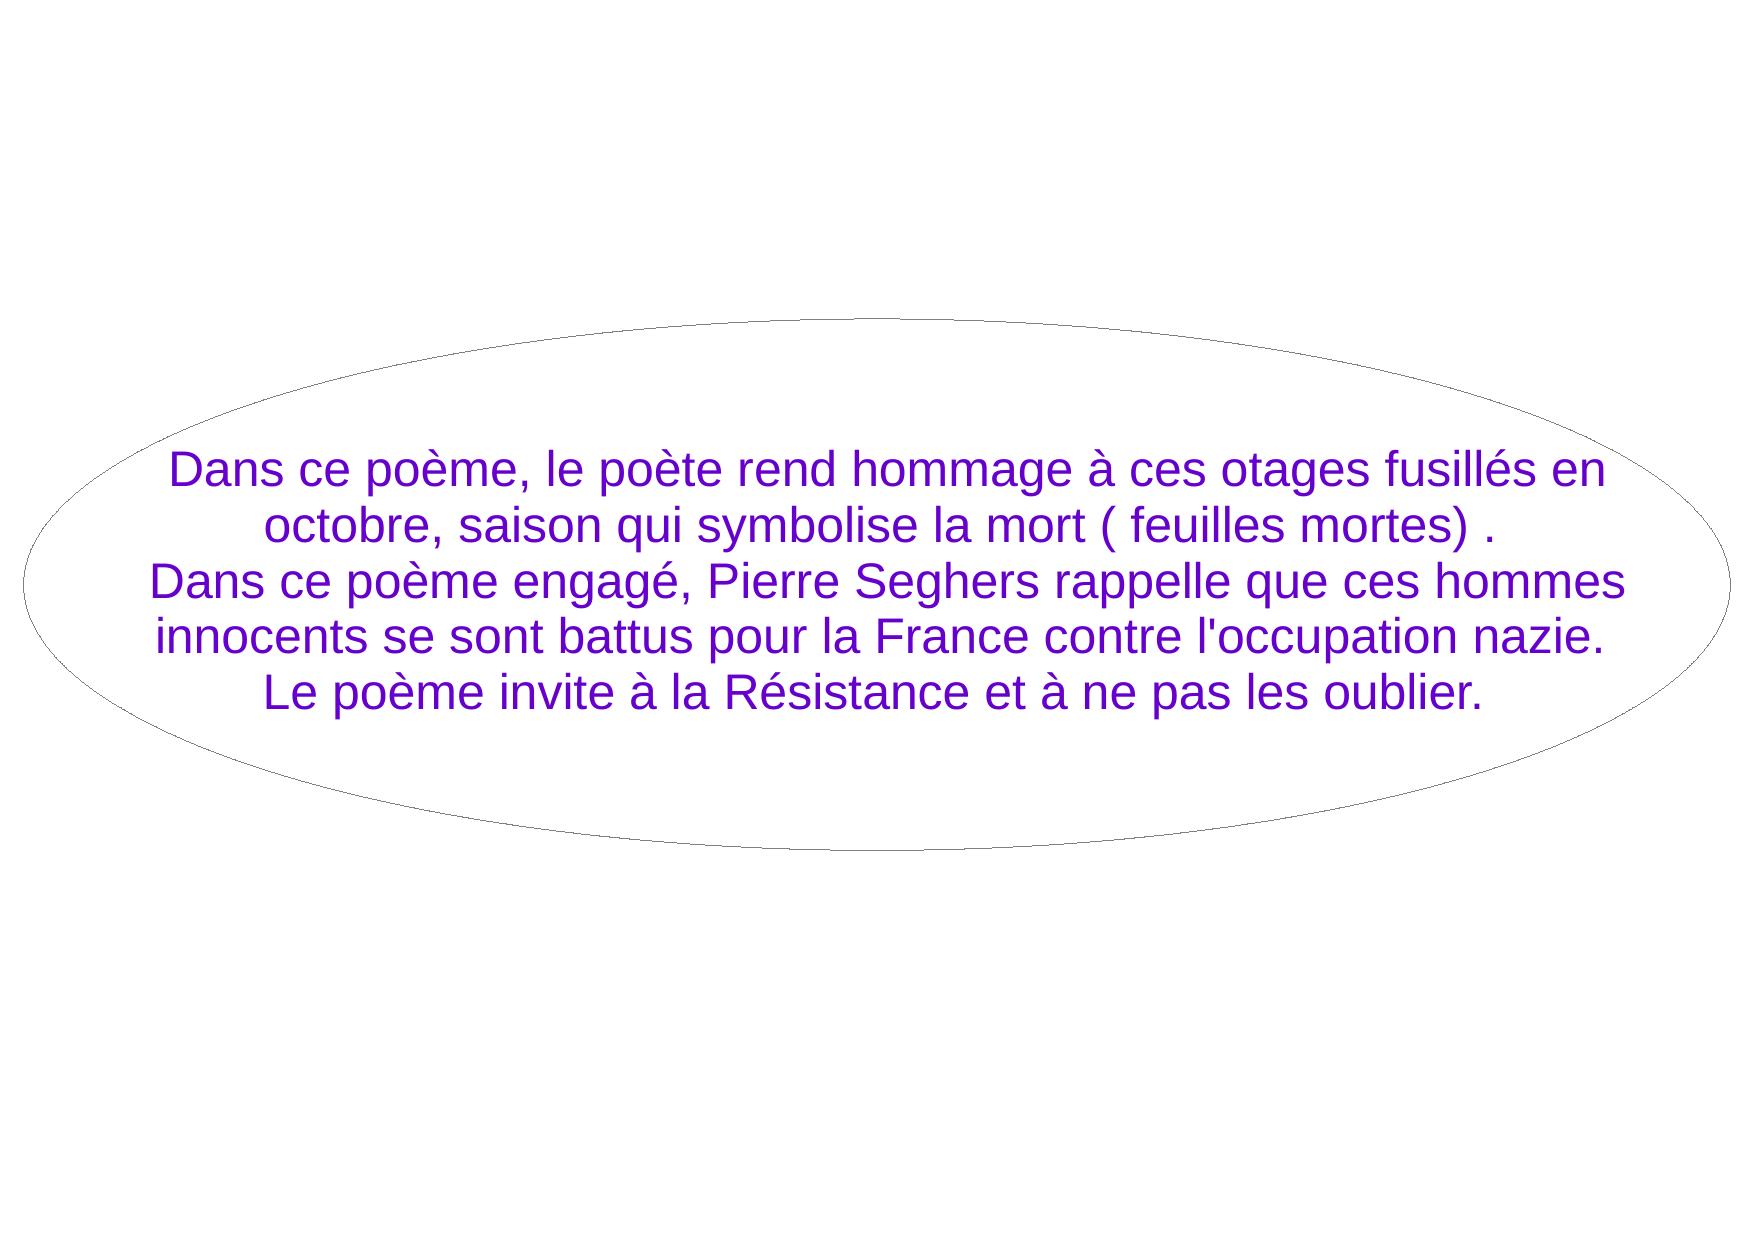

# Dans ce poème, le poète rend hommage à ces otages fusillés en octobre, saison qui symbolise la mort ( feuilles mortes) .
Dans ce poème engagé, Pierre Seghers rappelle que ces hommes innocents se sont battus pour la France contre l'occupation nazie.
Le poème invite à la Résistance et à ne pas les oublier.